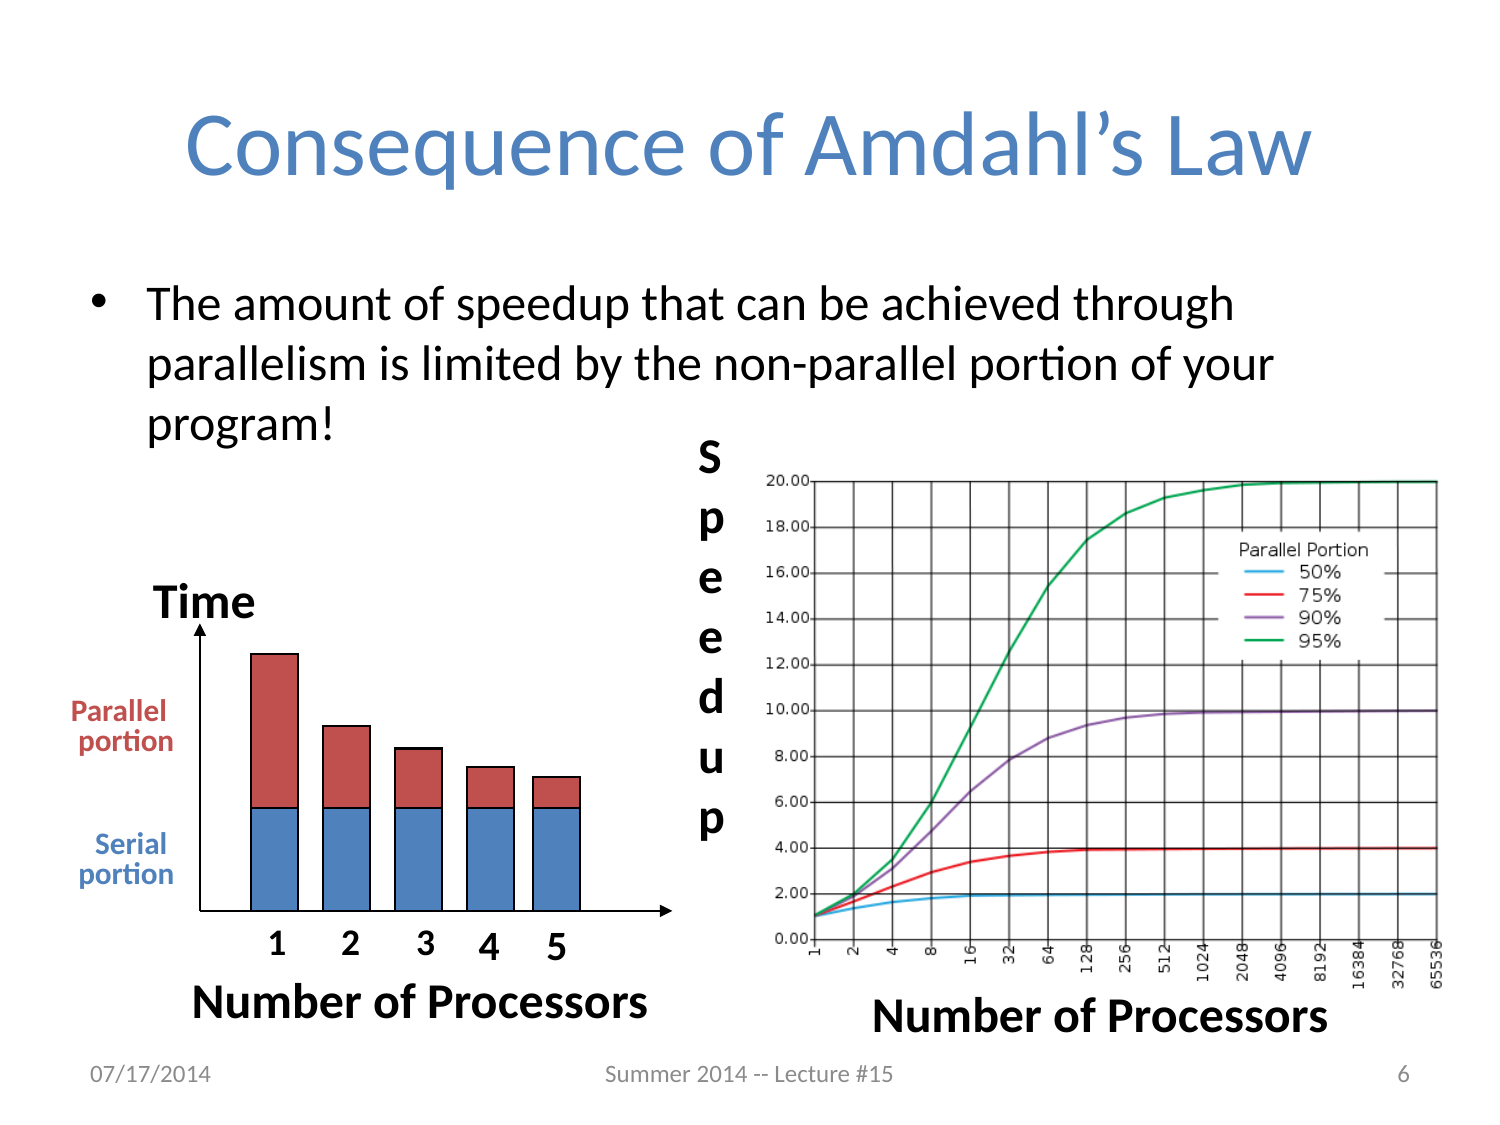

# Consequence of Amdahl’s Law
The amount of speedup that can be achieved through parallelism is limited by the non-parallel portion of your program!
Speedup
Time
1
2
3
4
5
Number of Processors
Parallel
portion
Serial
portion
Number of Processors
07/17/2014
Summer 2014 -- Lecture #15